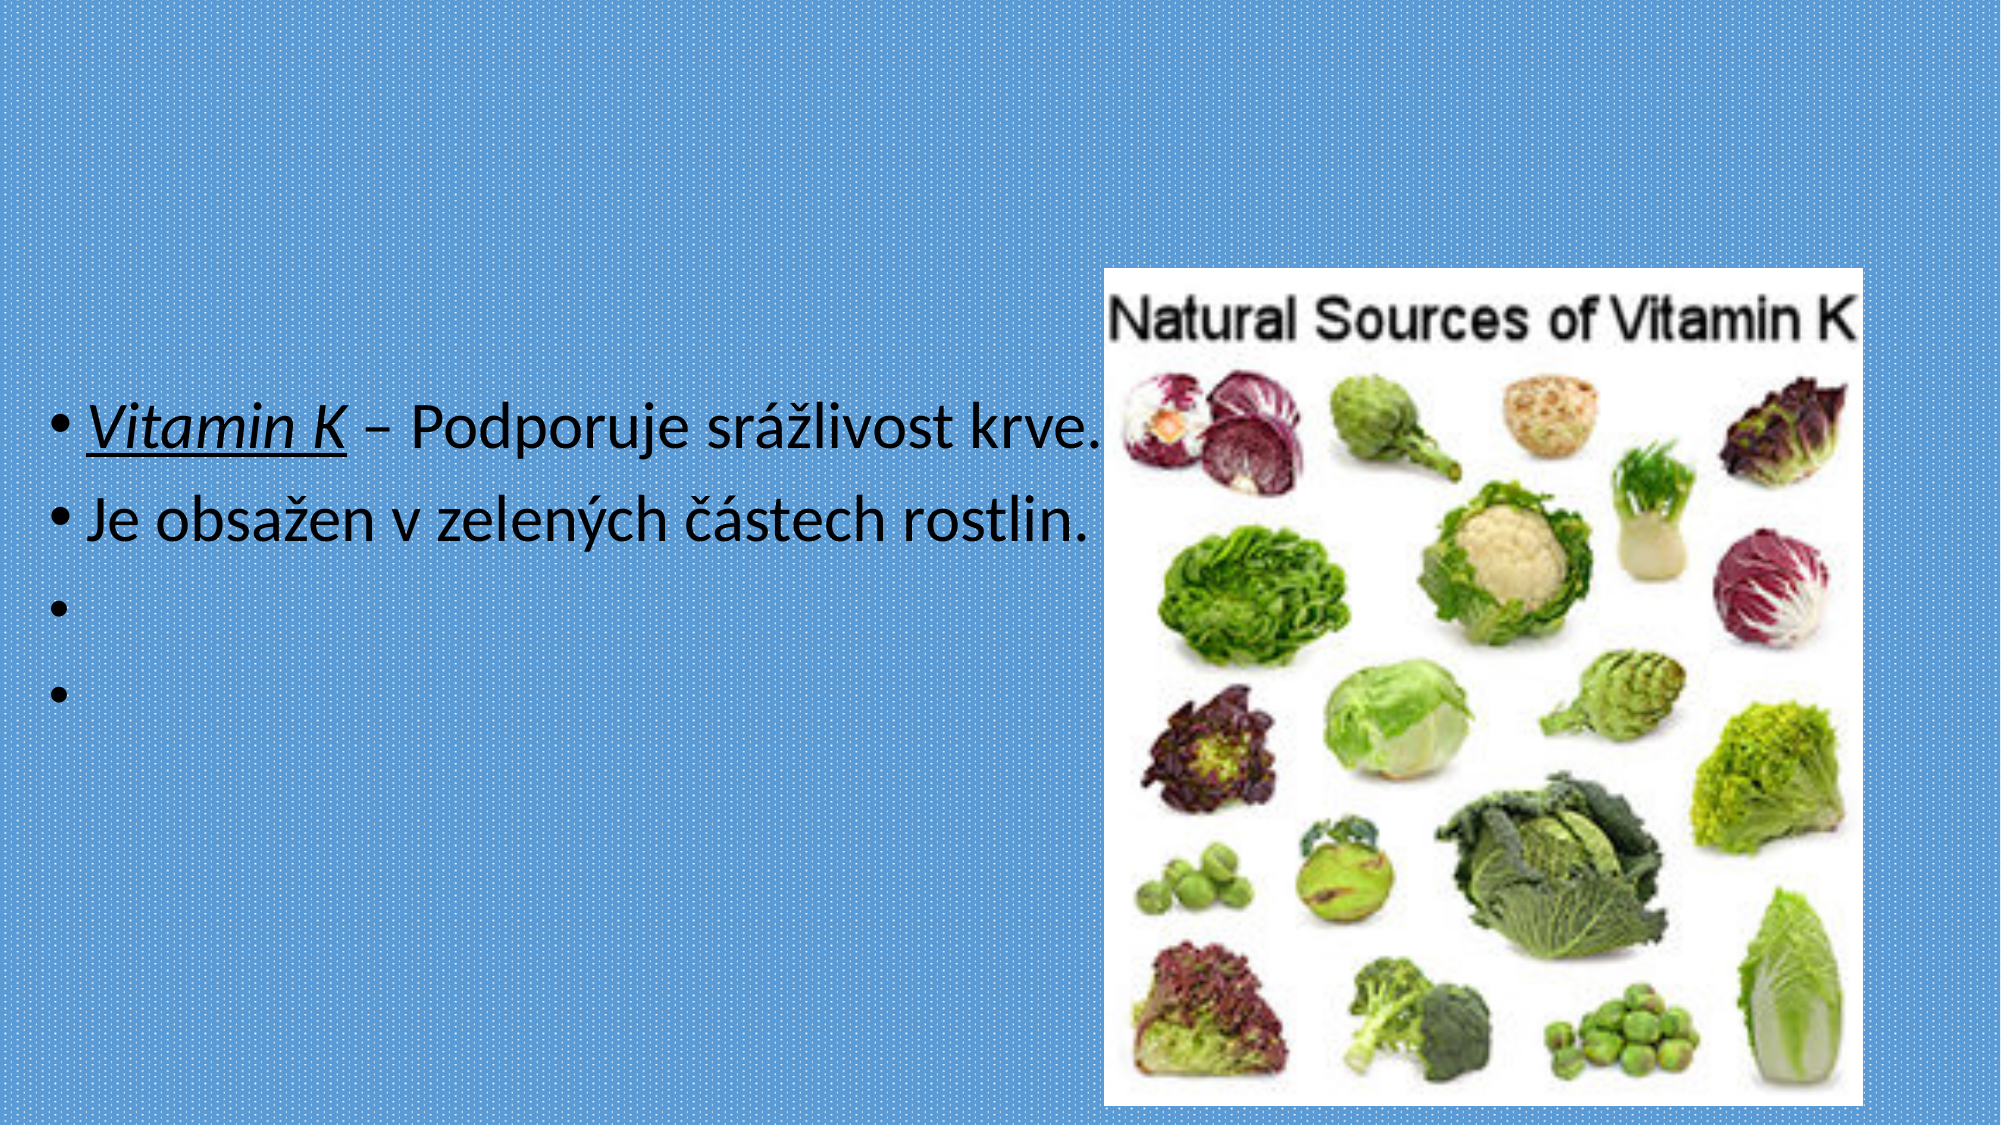

#
Vitamin K – Podporuje srážlivost krve.
Je obsažen v zelených částech rostlin.